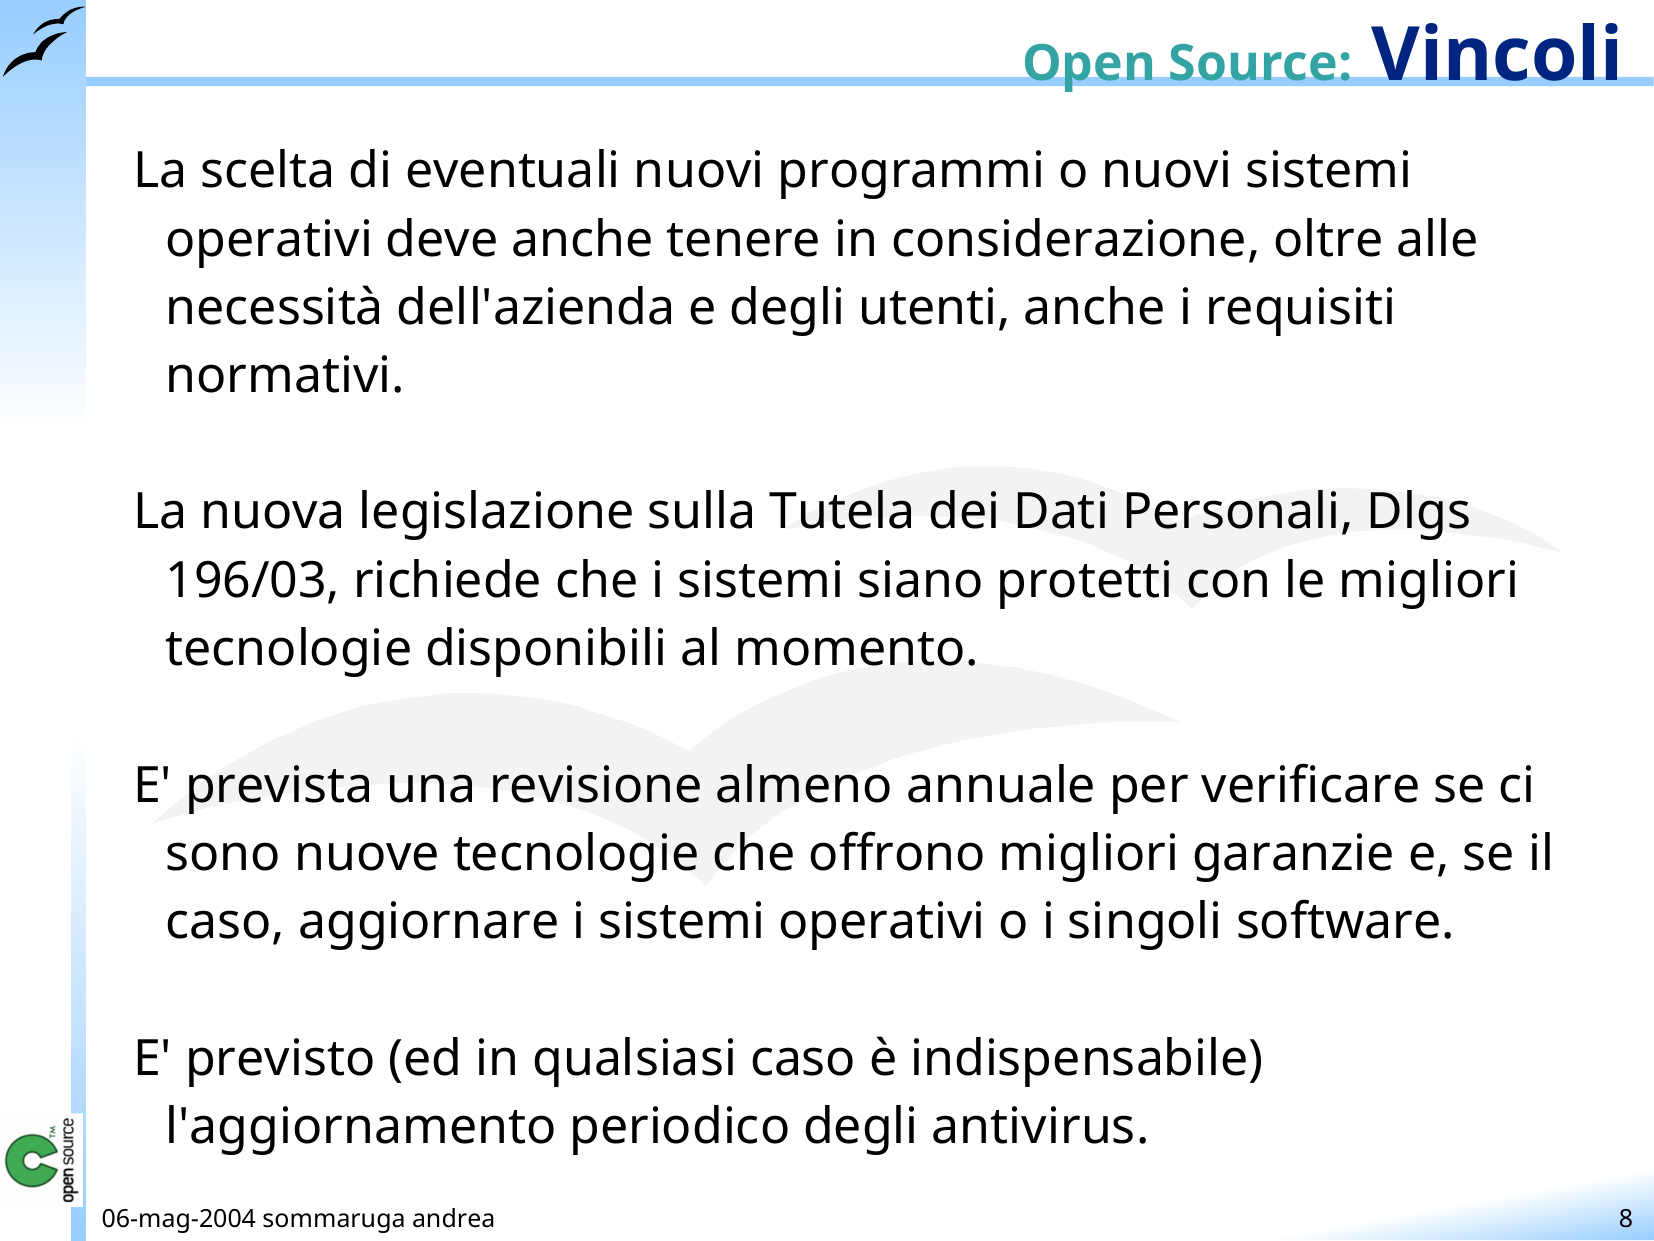

# Open Source: Vincoli
La scelta di eventuali nuovi programmi o nuovi sistemi operativi deve anche tenere in considerazione, oltre alle necessità dell'azienda e degli utenti, anche i requisiti normativi.
La nuova legislazione sulla Tutela dei Dati Personali, Dlgs 196/03, richiede che i sistemi siano protetti con le migliori tecnologie disponibili al momento.
E' prevista una revisione almeno annuale per verificare se ci sono nuove tecnologie che offrono migliori garanzie e, se il caso, aggiornare i sistemi operativi o i singoli software.
E' previsto (ed in qualsiasi caso è indispensabile) l'aggiornamento periodico degli antivirus.